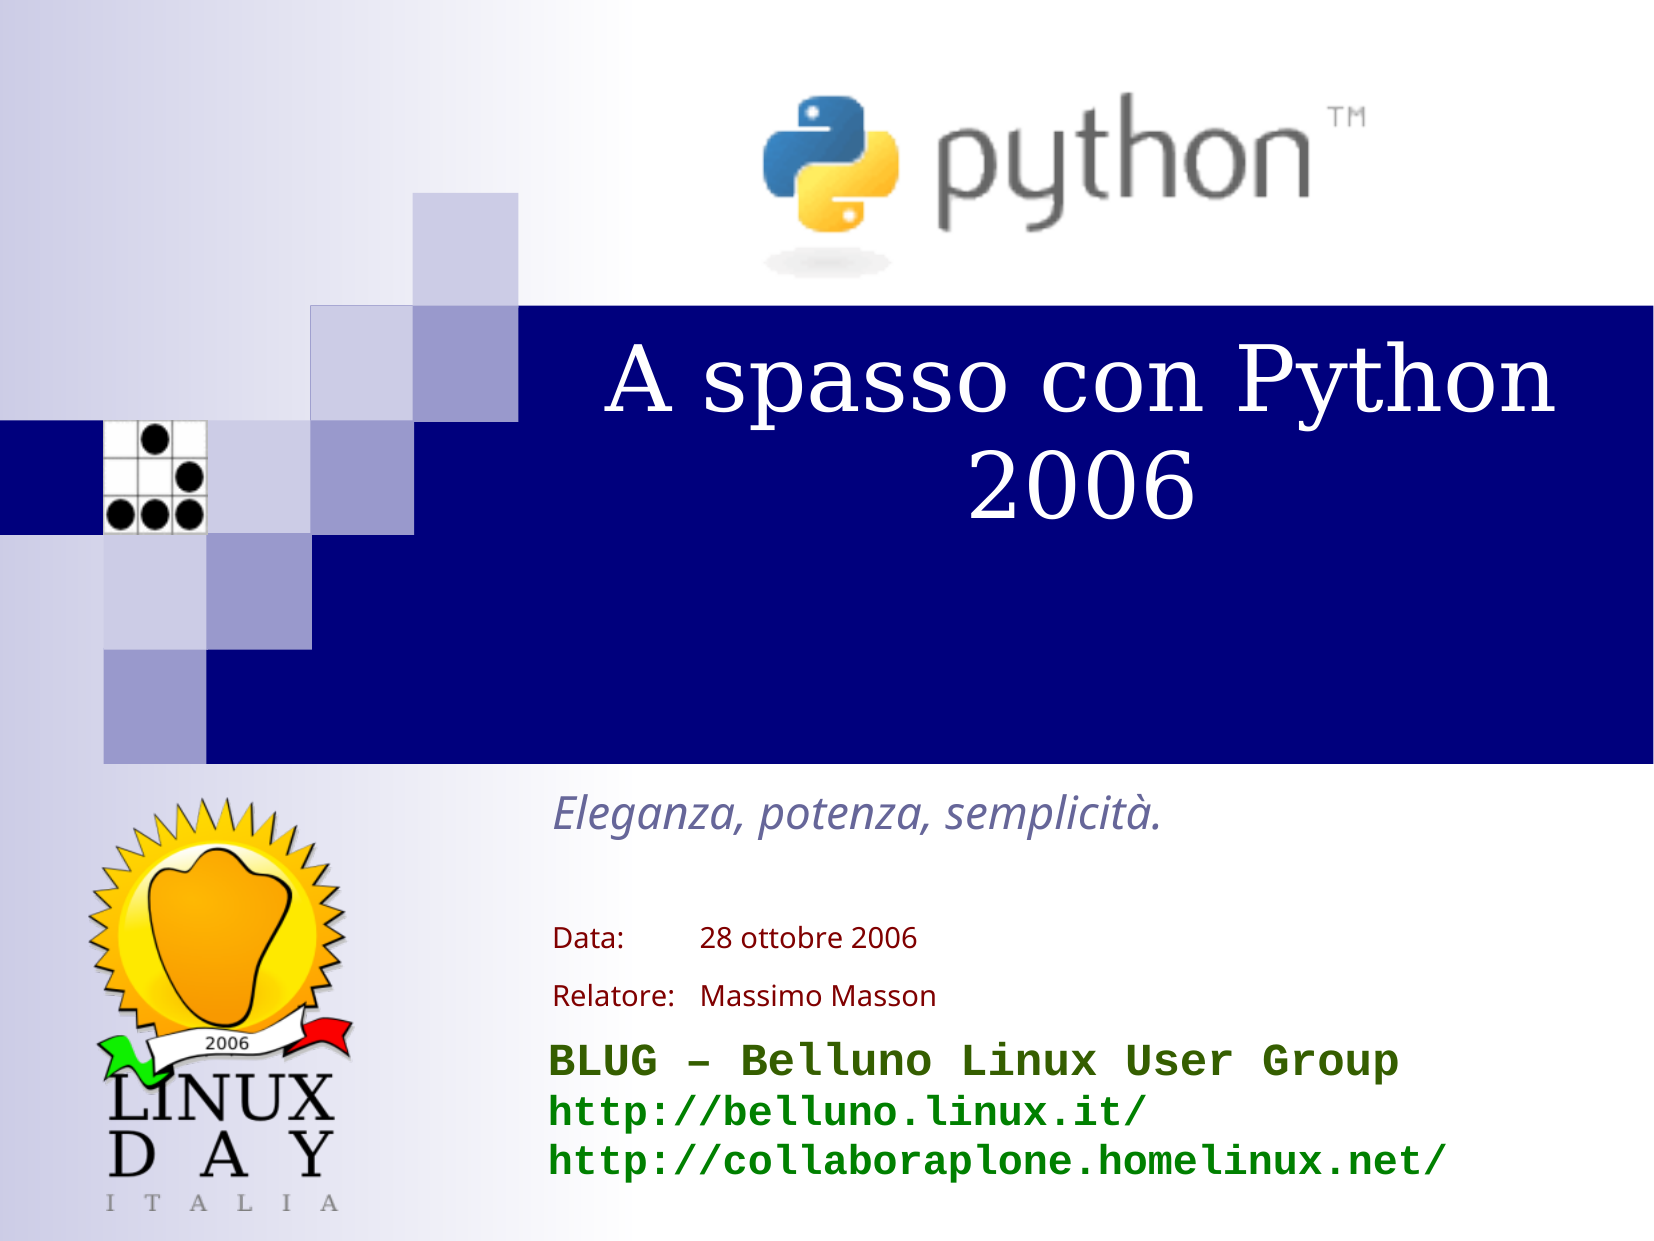

A spasso con Python
2006
Eleganza, potenza, semplicità.
Data: 	28 ottobre 2006
Relatore:	Massimo Masson
BLUG – Belluno Linux User Group
http://belluno.linux.it/
http://collaboraplone.homelinux.net/